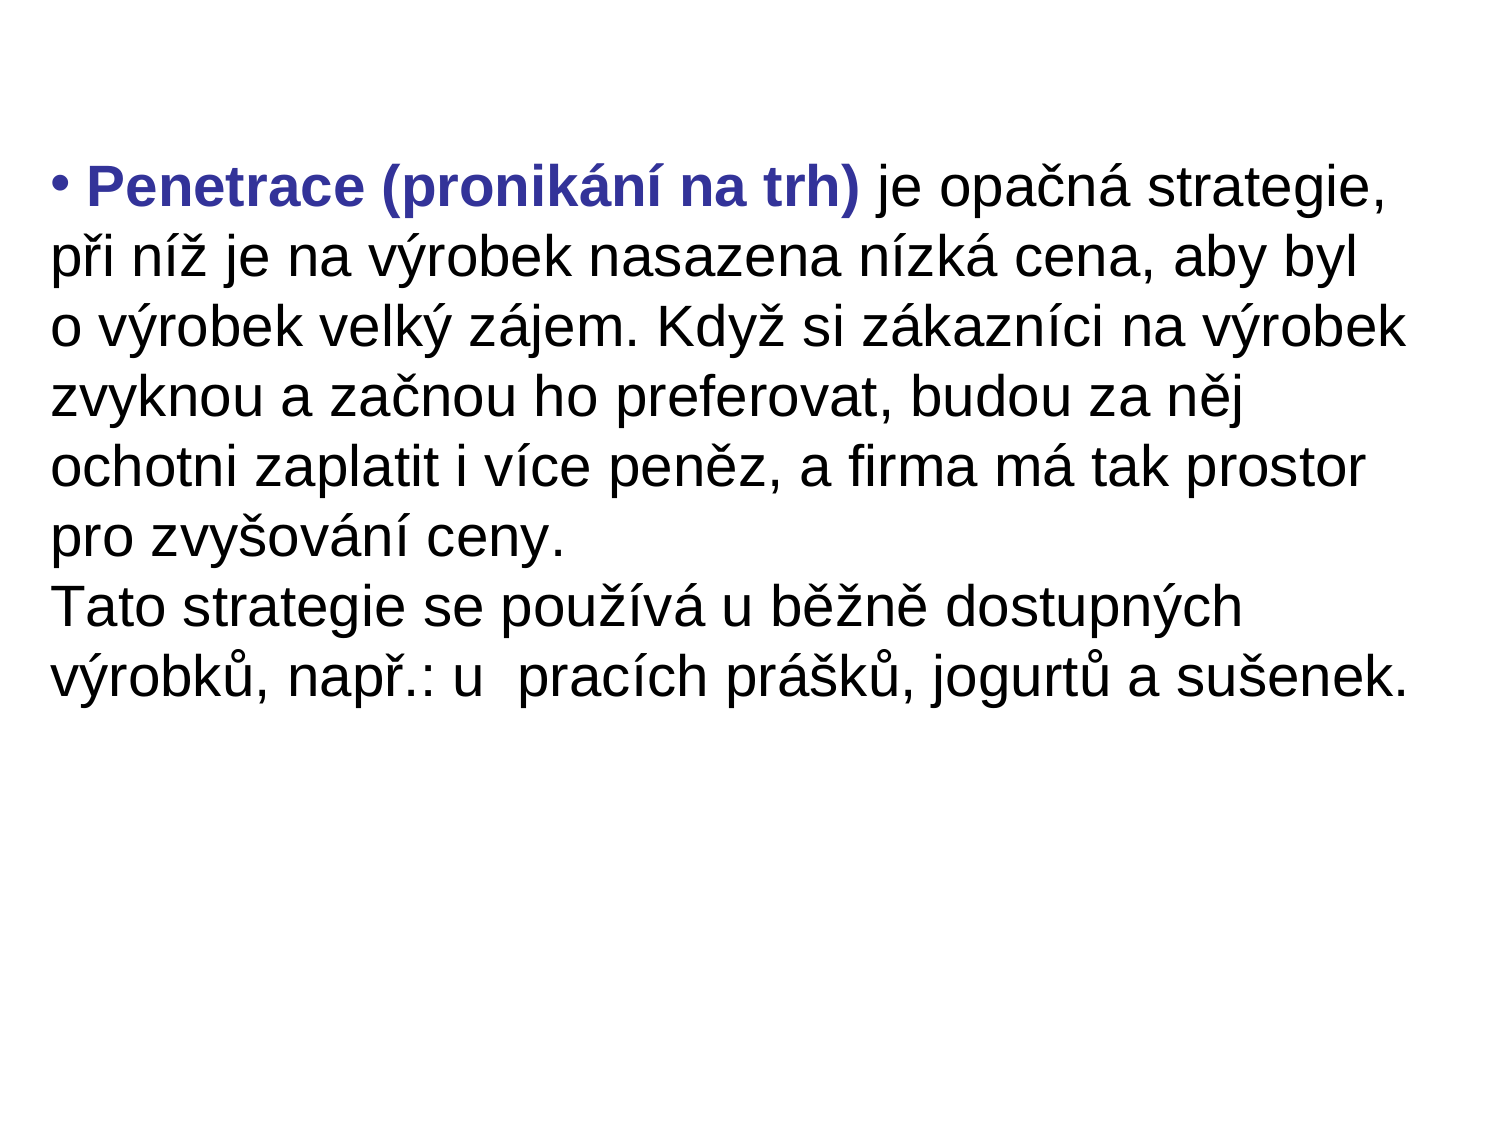

# Penetrace (pronikání na trh) je opačná strategie, při níž je na výrobek nasazena nízká cena, aby byl
o výrobek velký zájem. Když si zákazníci na výrobek zvyknou a začnou ho preferovat, budou za něj ochotni zaplatit i více peněz, a firma má tak prostor pro zvyšování ceny.
Tato strategie se používá u běžně dostupných výrobků, např.: u pracích prášků, jogurtů a sušenek.